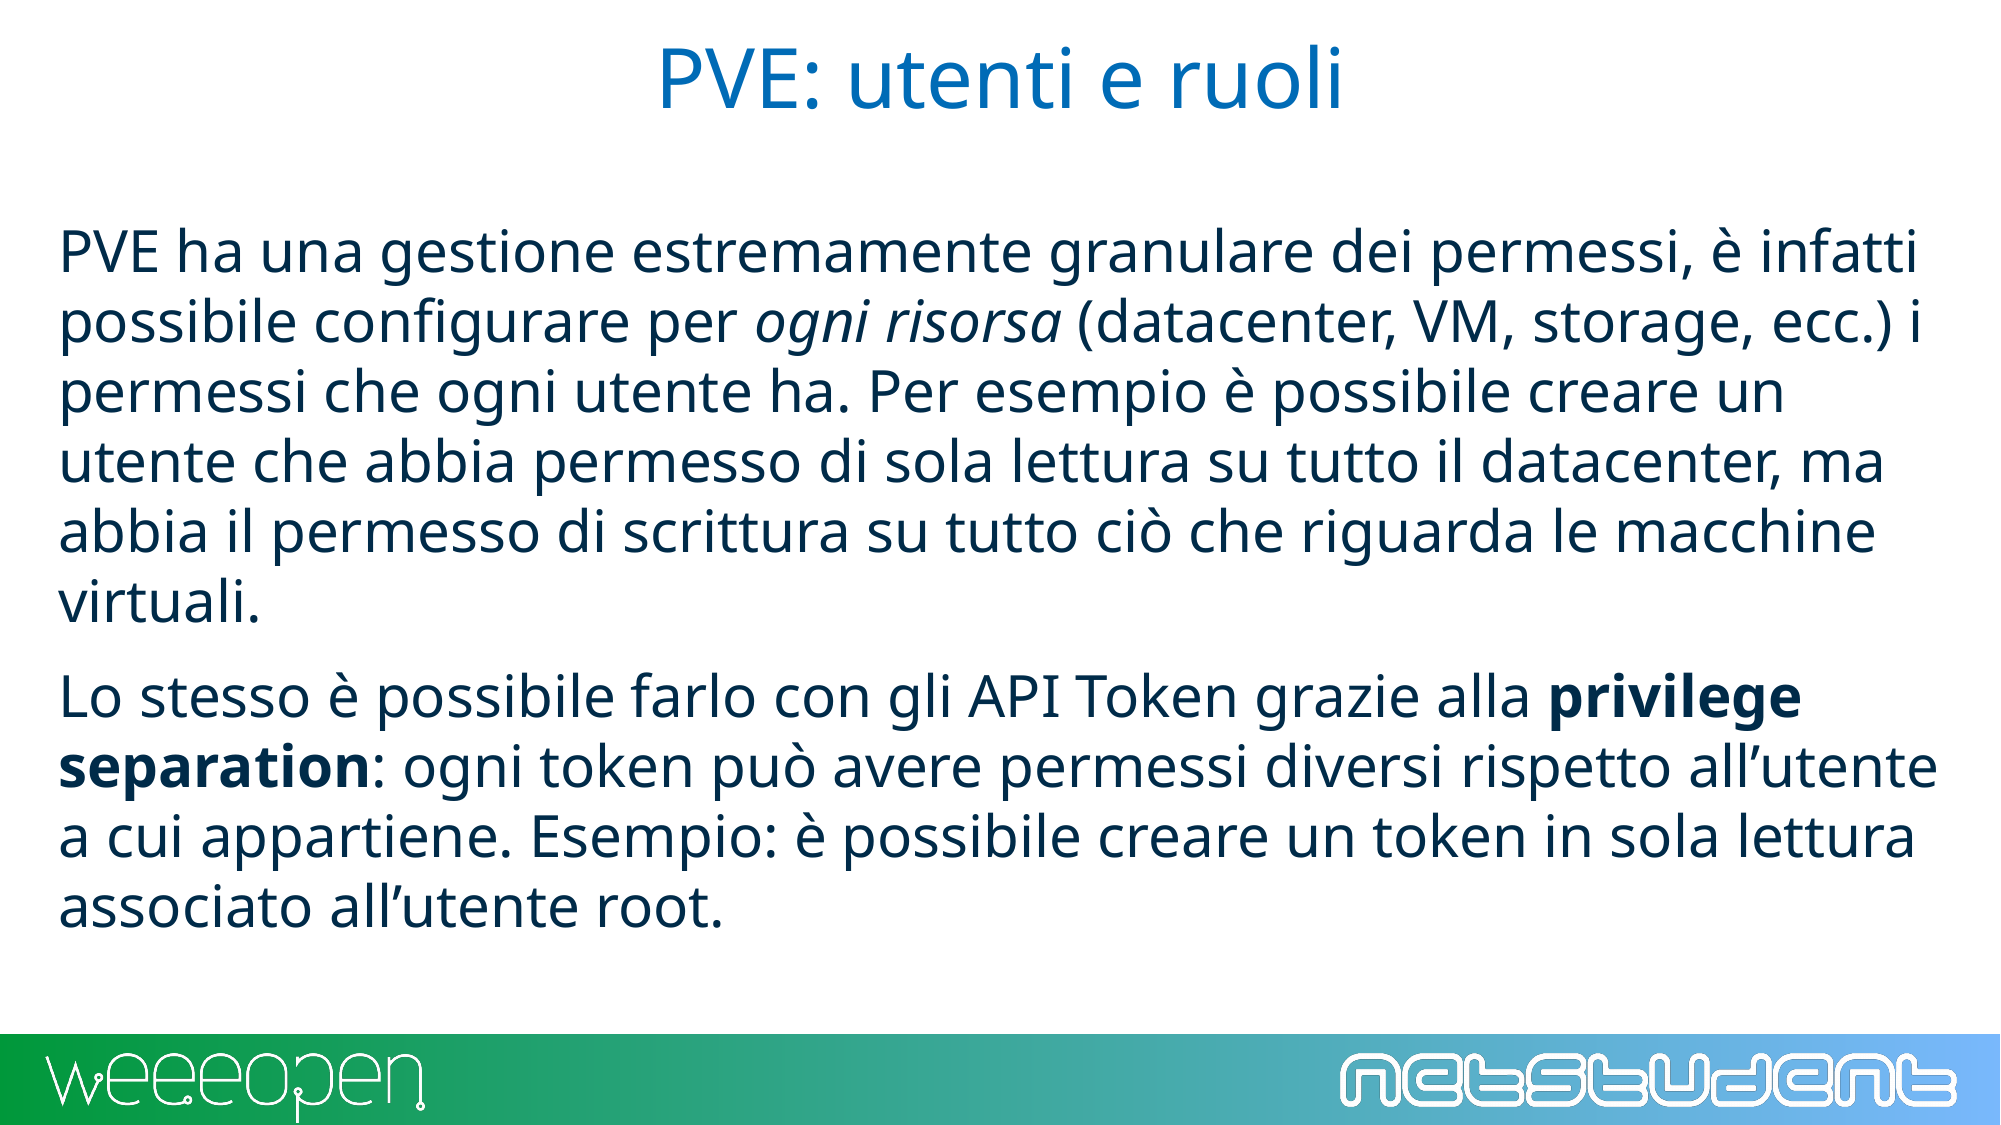

# PVE: utenti e ruoli
PVE ha una gestione estremamente granulare dei permessi, è infatti possibile configurare per ogni risorsa (datacenter, VM, storage, ecc.) i permessi che ogni utente ha. Per esempio è possibile creare un utente che abbia permesso di sola lettura su tutto il datacenter, ma abbia il permesso di scrittura su tutto ciò che riguarda le macchine virtuali.
Lo stesso è possibile farlo con gli API Token grazie alla privilege separation: ogni token può avere permessi diversi rispetto all’utente a cui appartiene. Esempio: è possibile creare un token in sola lettura associato all’utente root.